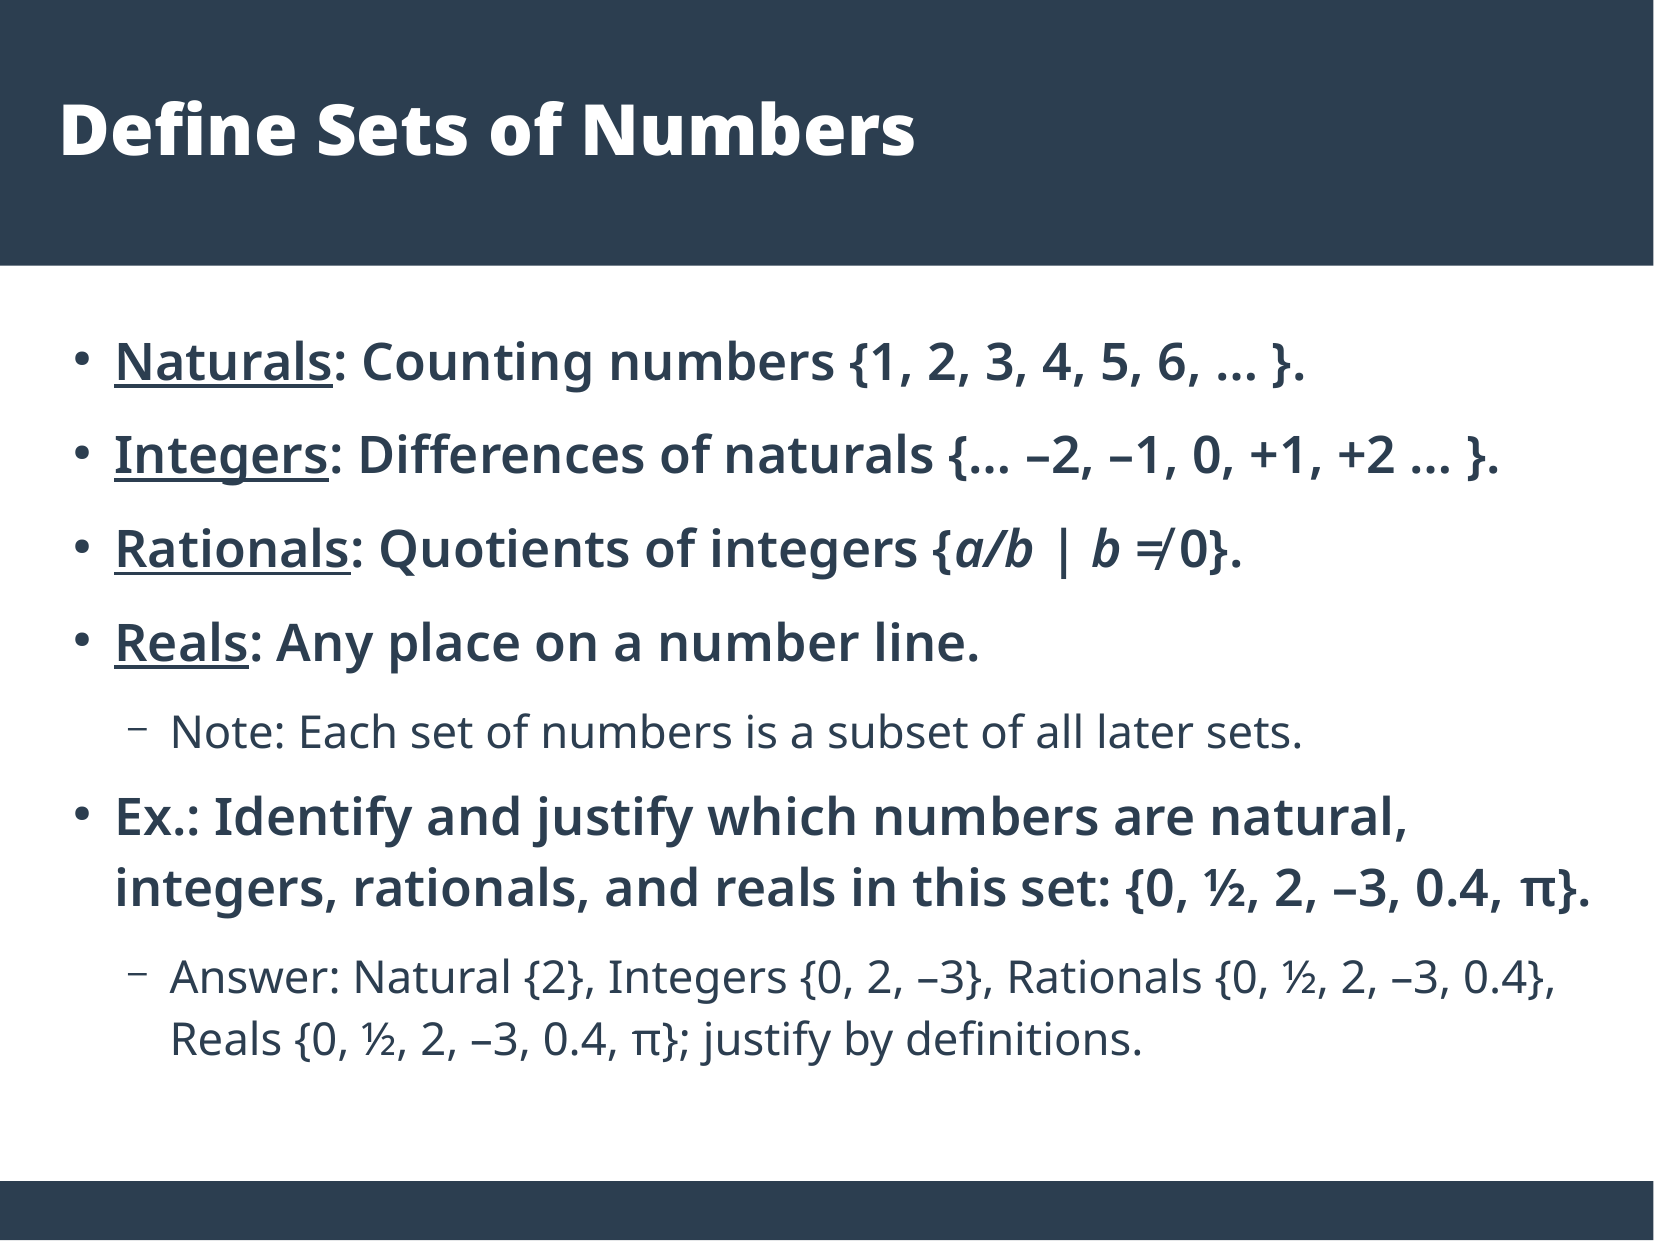

# Define Sets of Numbers
Naturals: Counting numbers {1, 2, 3, 4, 5, 6, … }.
Integers: Differences of naturals {… –2, –1, 0, +1, +2 … }.
Rationals: Quotients of integers {a/b | b ≠ 0}.
Reals: Any place on a number line.
Note: Each set of numbers is a subset of all later sets.
Ex.: Identify and justify which numbers are natural, integers, rationals, and reals in this set: {0, ½, 2, –3, 0.4, π}.
Answer: Natural {2}, Integers {0, 2, –3}, Rationals {0, ½, 2, –3, 0.4}, Reals {0, ½, 2, –3, 0.4, π}; justify by definitions.